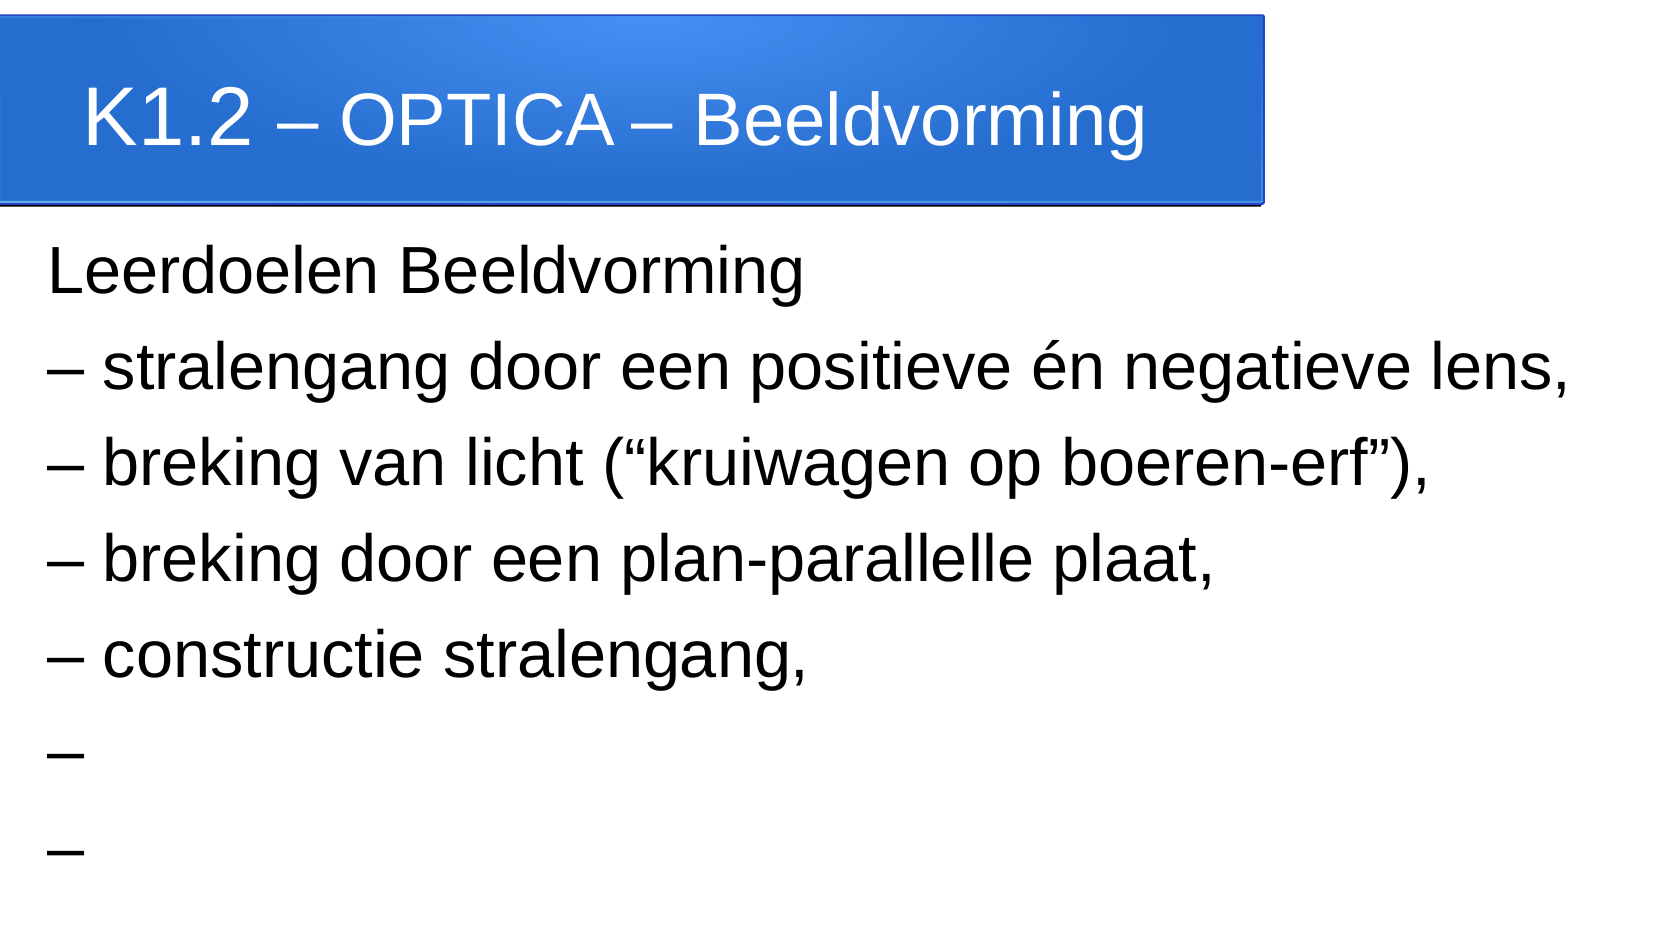

# K1.2 – OPTICA – Beeldvorming
Leerdoelen Beeldvorming
– stralengang door een positieve én negatieve lens,
– breking van licht (“kruiwagen op boeren-erf”),
– breking door een plan-parallelle plaat,
– constructie stralengang,
– (on)scherp,
– berekeningen.